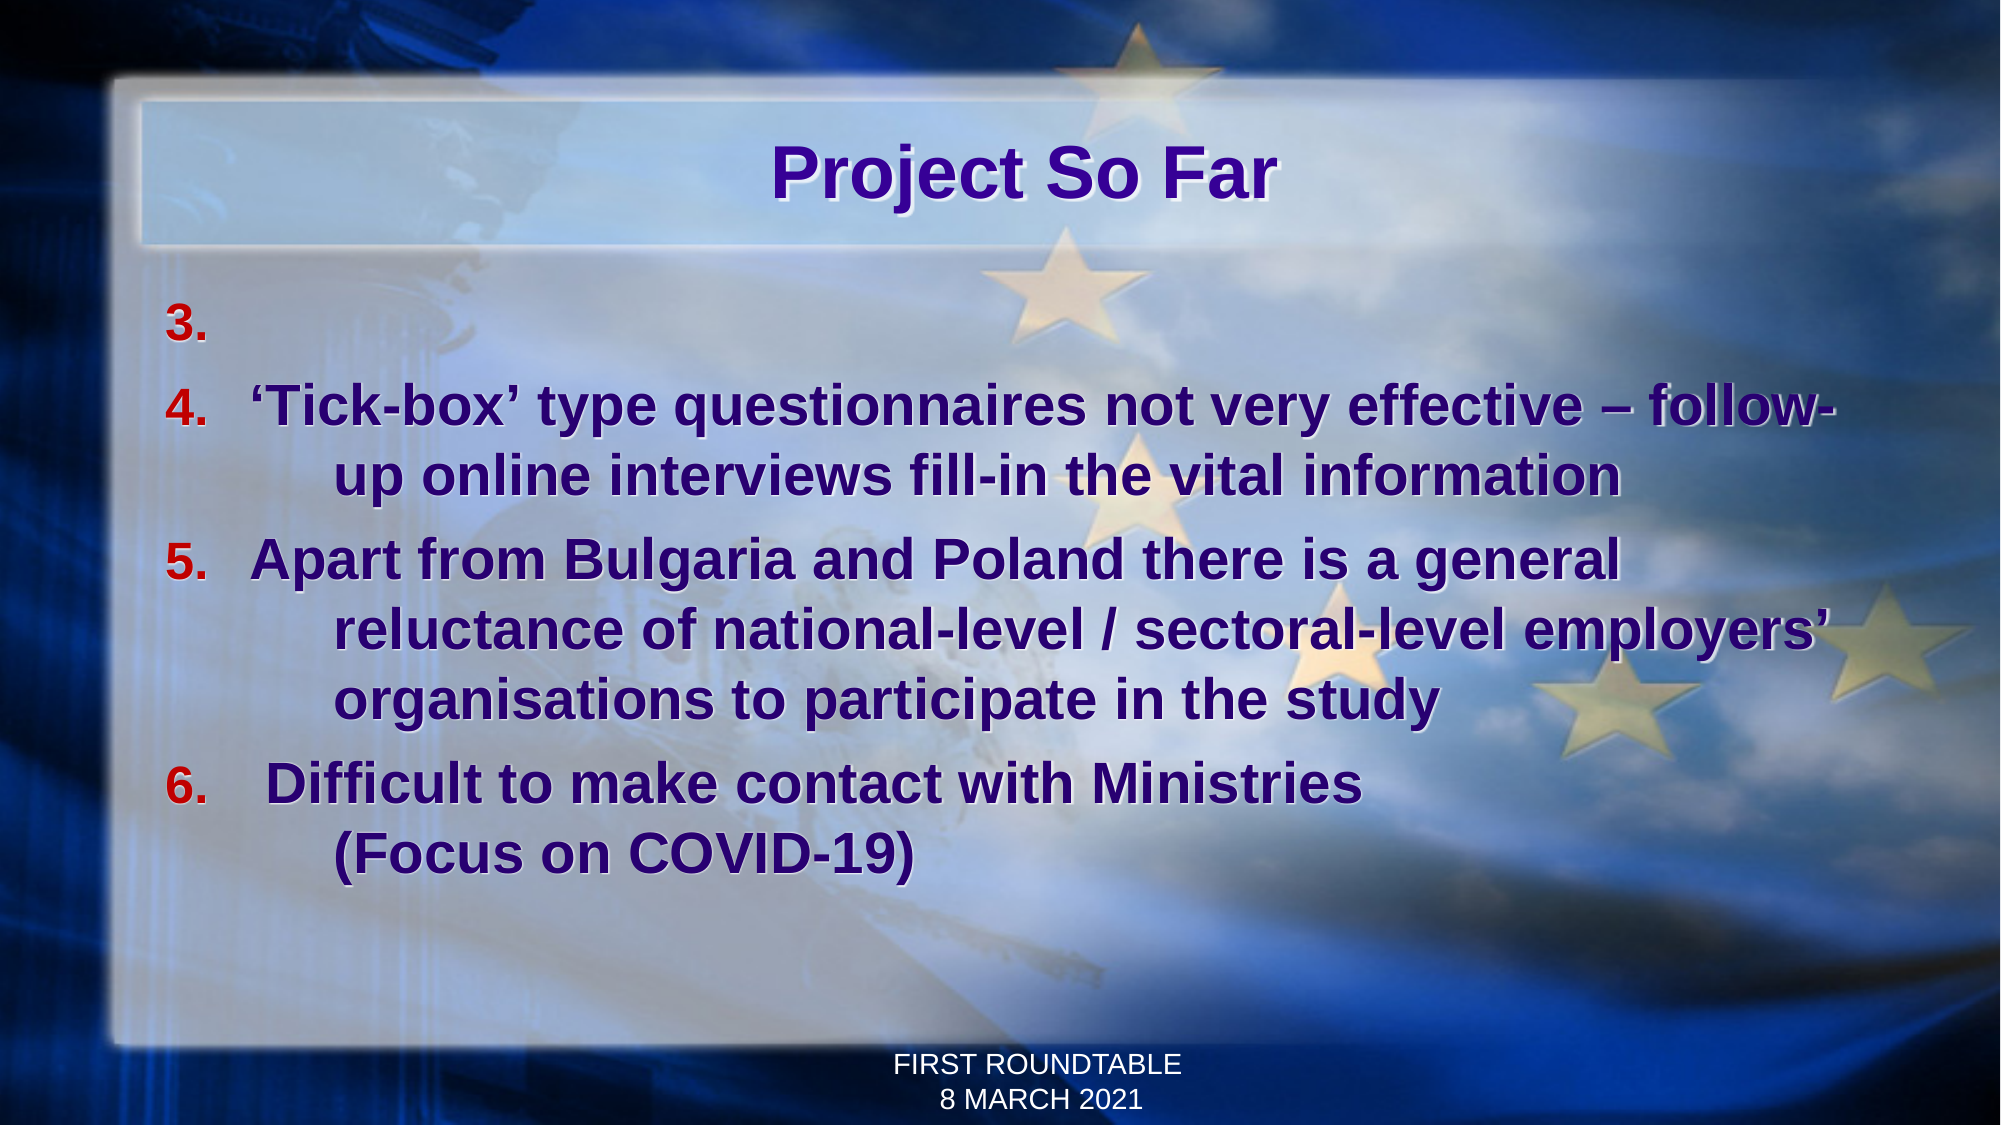

# Project So Far
‘Tick-box’ type questionnaires not very effective – follow-up online interviews fill-in the vital information
Apart from Bulgaria and Poland there is a general reluctance of national-level / sectoral-level employers’ organisations to participate in the study
 Difficult to make contact with Ministries (Focus on COVID-19)
FIRST ROUNDTABLE
8 MARCH 2021